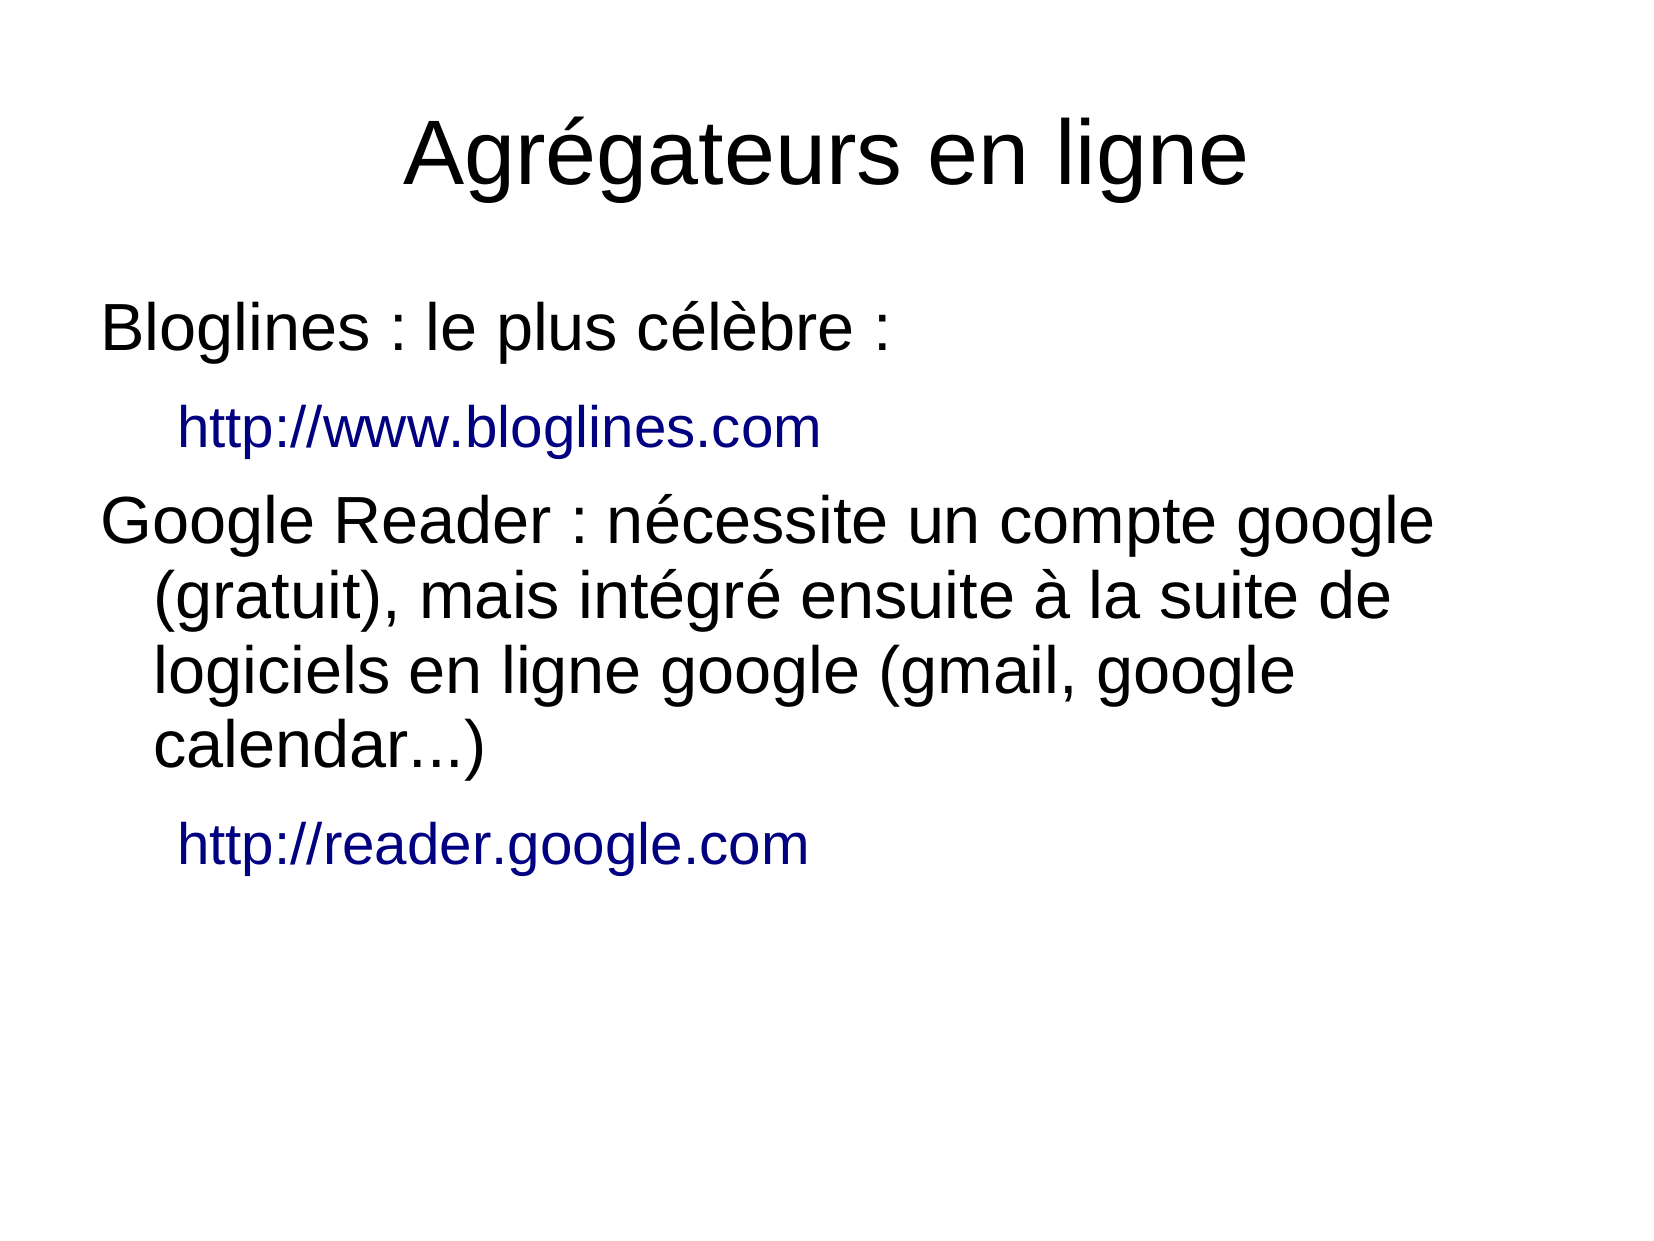

# Agrégateurs en ligne
Bloglines : le plus célèbre :
http://www.bloglines.com
Google Reader : nécessite un compte google (gratuit), mais intégré ensuite à la suite de logiciels en ligne google (gmail, google calendar...)
http://reader.google.com